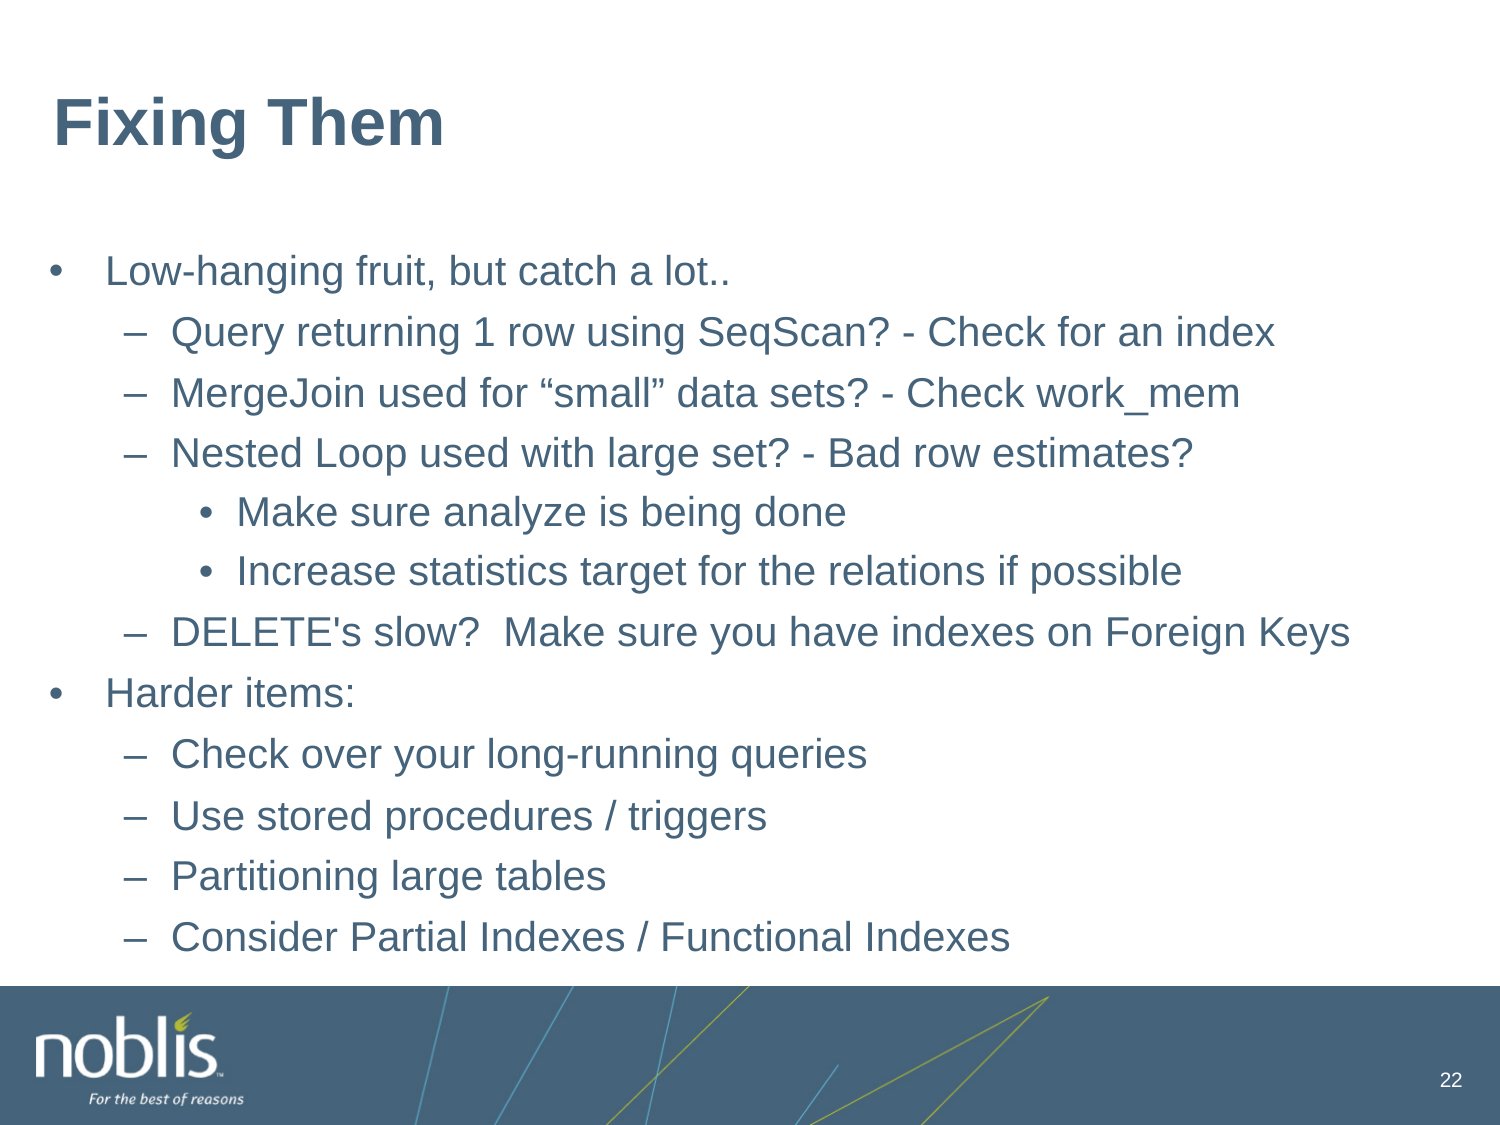

# Fixing Them
Low-hanging fruit, but catch a lot..
Query returning 1 row using SeqScan? - Check for an index
MergeJoin used for “small” data sets? - Check work_mem
Nested Loop used with large set? - Bad row estimates?
Make sure analyze is being done
Increase statistics target for the relations if possible
DELETE's slow? Make sure you have indexes on Foreign Keys
Harder items:
Check over your long-running queries
Use stored procedures / triggers
Partitioning large tables
Consider Partial Indexes / Functional Indexes